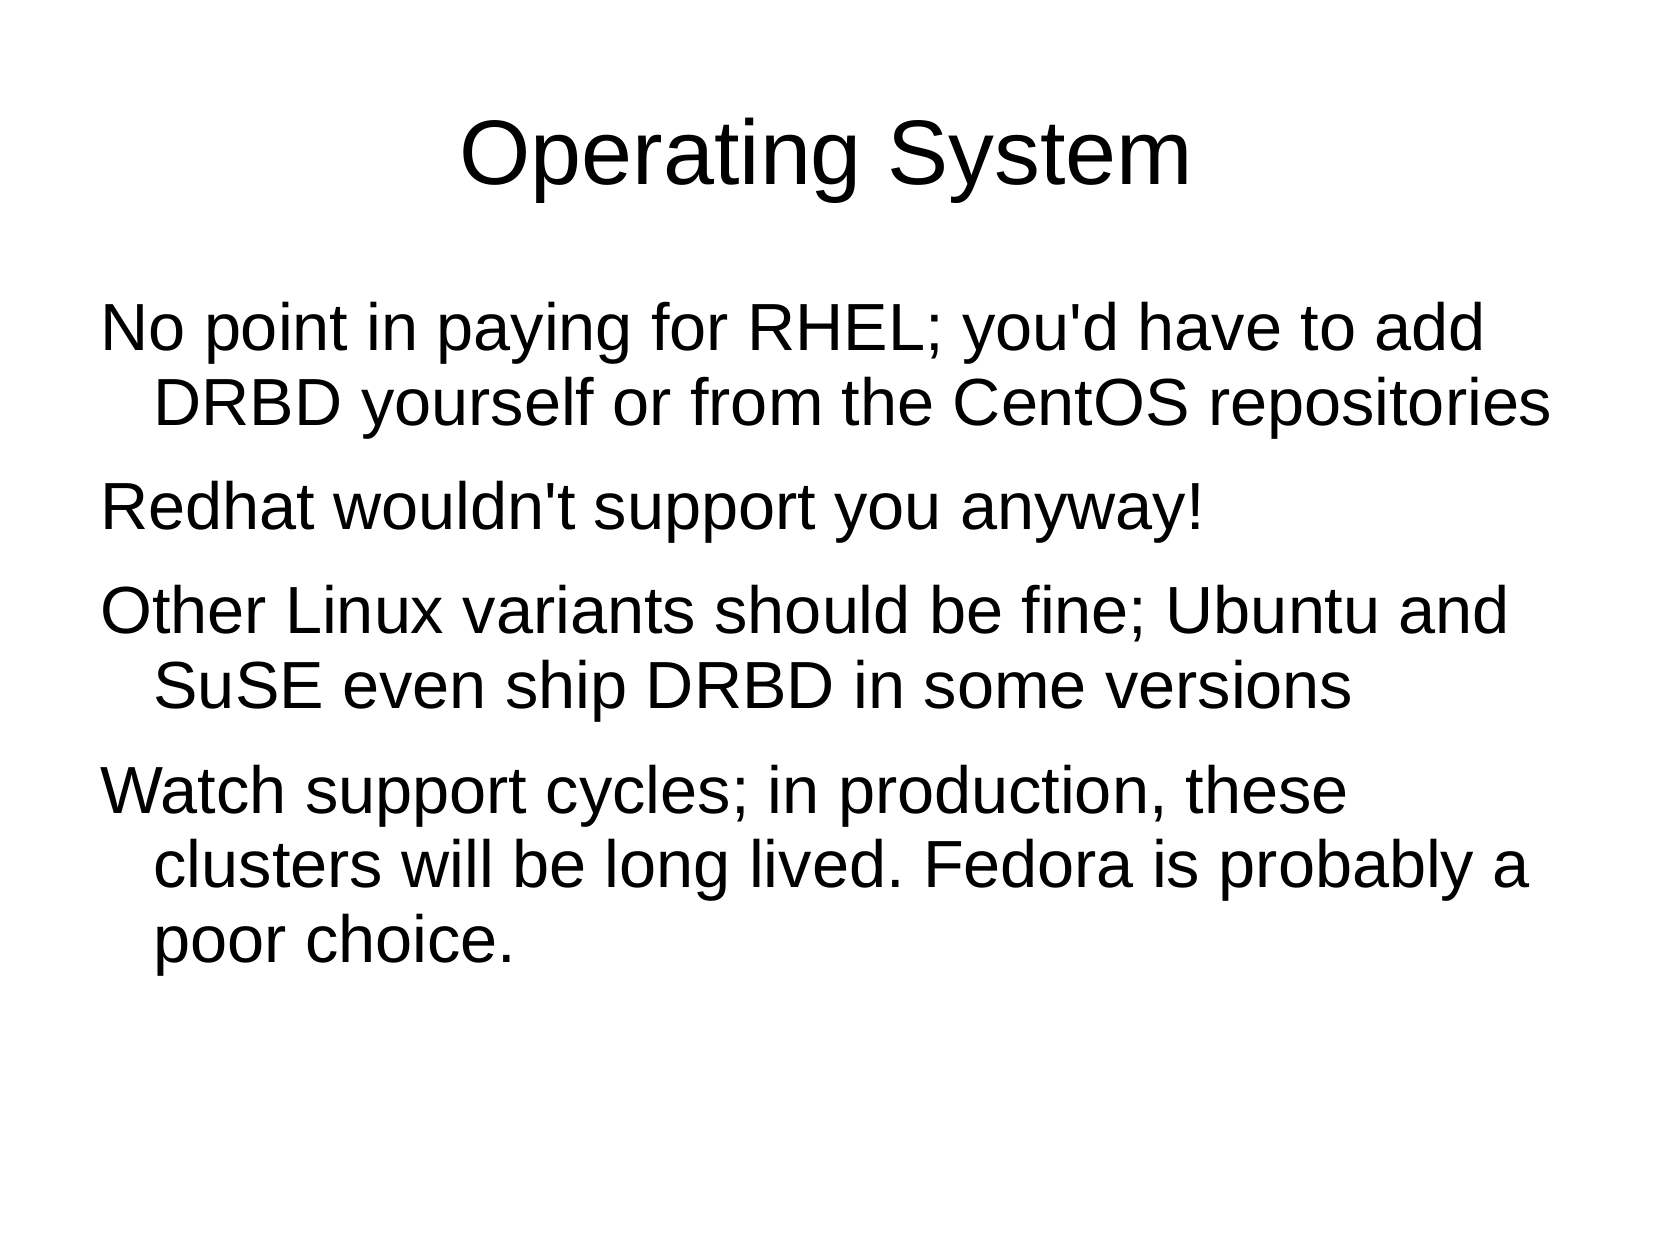

# Operating System
No point in paying for RHEL; you'd have to add DRBD yourself or from the CentOS repositories
Redhat wouldn't support you anyway!
Other Linux variants should be fine; Ubuntu and SuSE even ship DRBD in some versions
Watch support cycles; in production, these clusters will be long lived. Fedora is probably a poor choice.